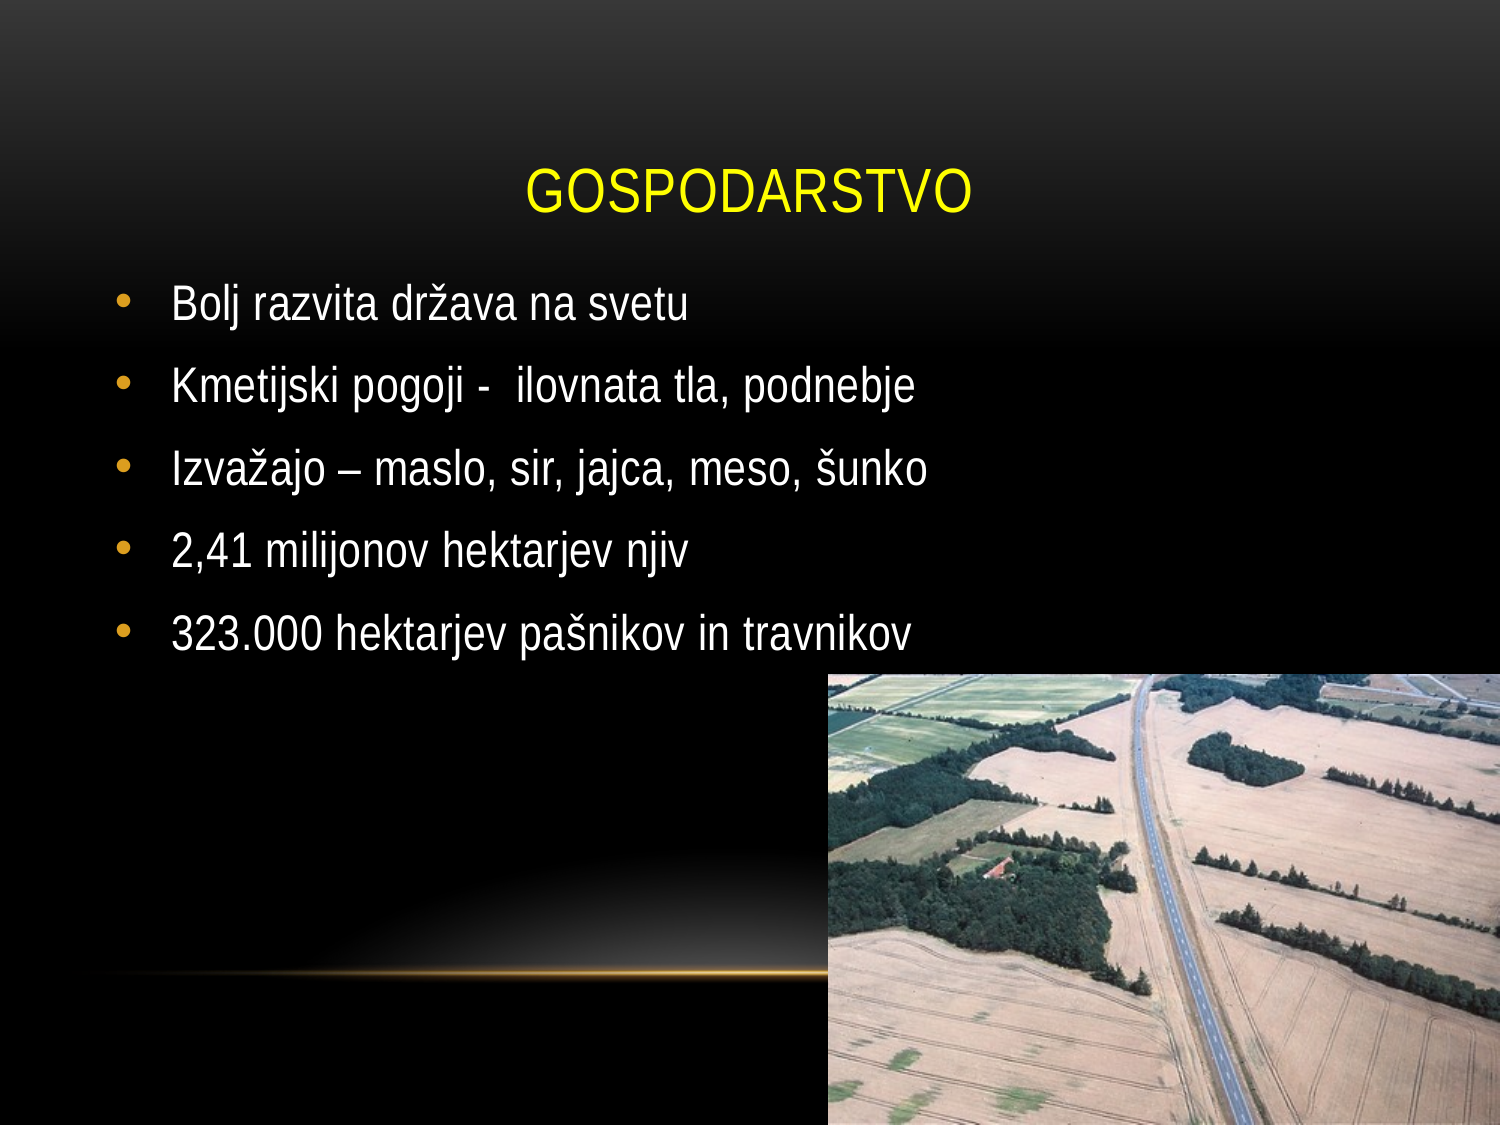

# GOSPODARSTVO
Bolj razvita država na svetu
Kmetijski pogoji - ilovnata tla, podnebje
Izvažajo – maslo, sir, jajca, meso, šunko
2,41 milijonov hektarjev njiv
323.000 hektarjev pašnikov in travnikov